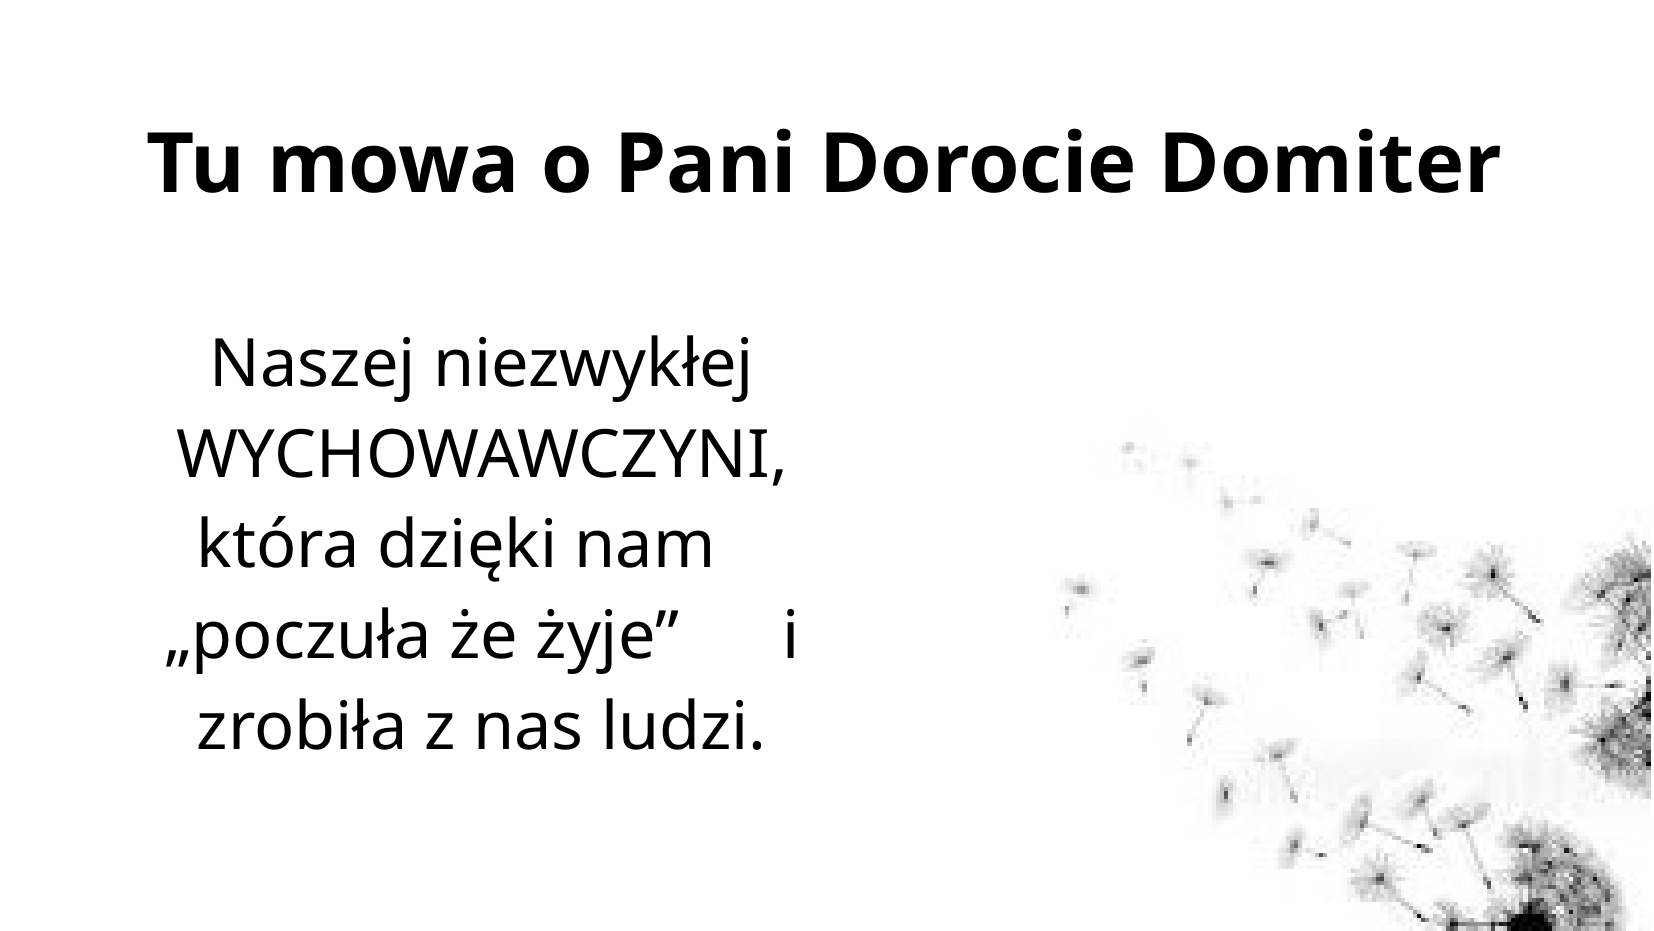

# Tu mowa o Pani Dorocie Domiter
Naszej niezwykłej WYCHOWAWCZYNI, która dzięki nam „poczuła że żyje” i zrobiła z nas ludzi.